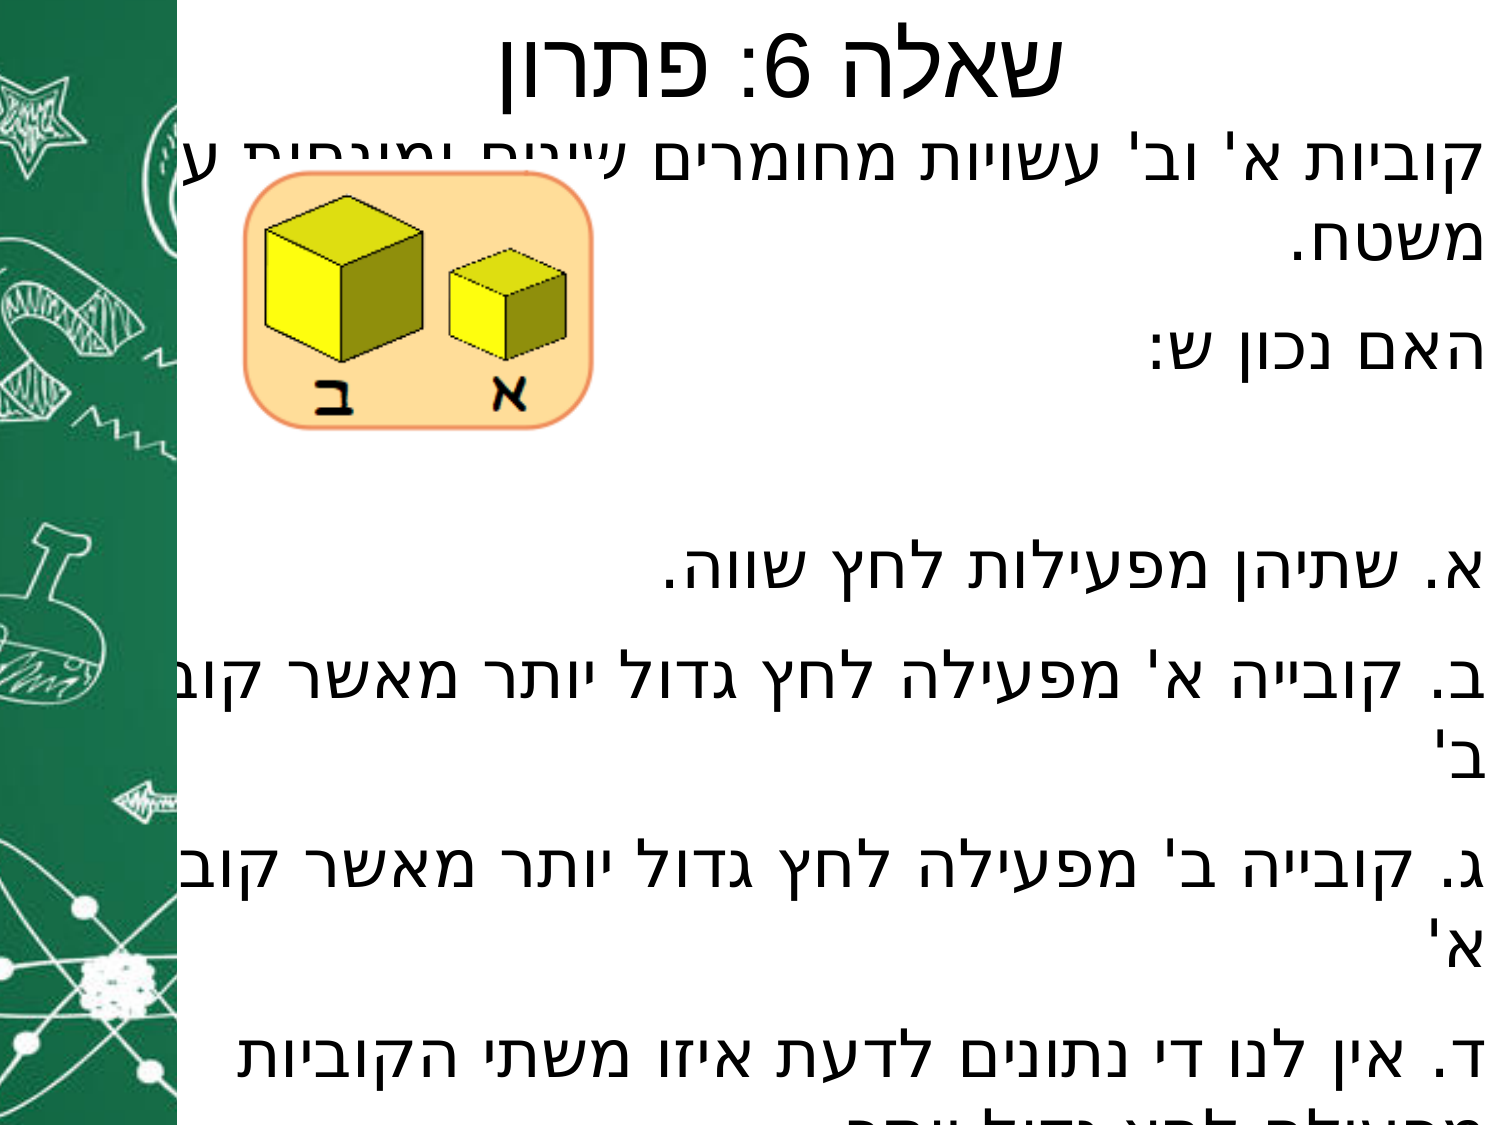

# שאלה 6: פתרון
קוביות א' וב' עשויות מחומרים שונים ומונחות על משטח.
האם נכון ש:
א. שתיהן מפעילות לחץ שווה.
ב. קובייה א' מפעילה לחץ גדול יותר מאשר קובייה ב'
ג. קובייה ב' מפעילה לחץ גדול יותר מאשר קובייה א'
ד. אין לנו די נתונים לדעת איזו משתי הקוביות מפעילה לחץ גדול יותר.
מסת הקובייה נמדדת ע"י צפיפות כפול נפח הקובייה
שטח הקובייה הוא אורך כפול רוחב הקובייה
הכח שהקובייה מפעילה הינו הצפיפות כפול הנפח כפול כח המשיכה.
יוצא כך שתמיד, הקובייה הגדולה יותר, מפעילה לחץ גדול יותר בגלל היחידות שציינתי